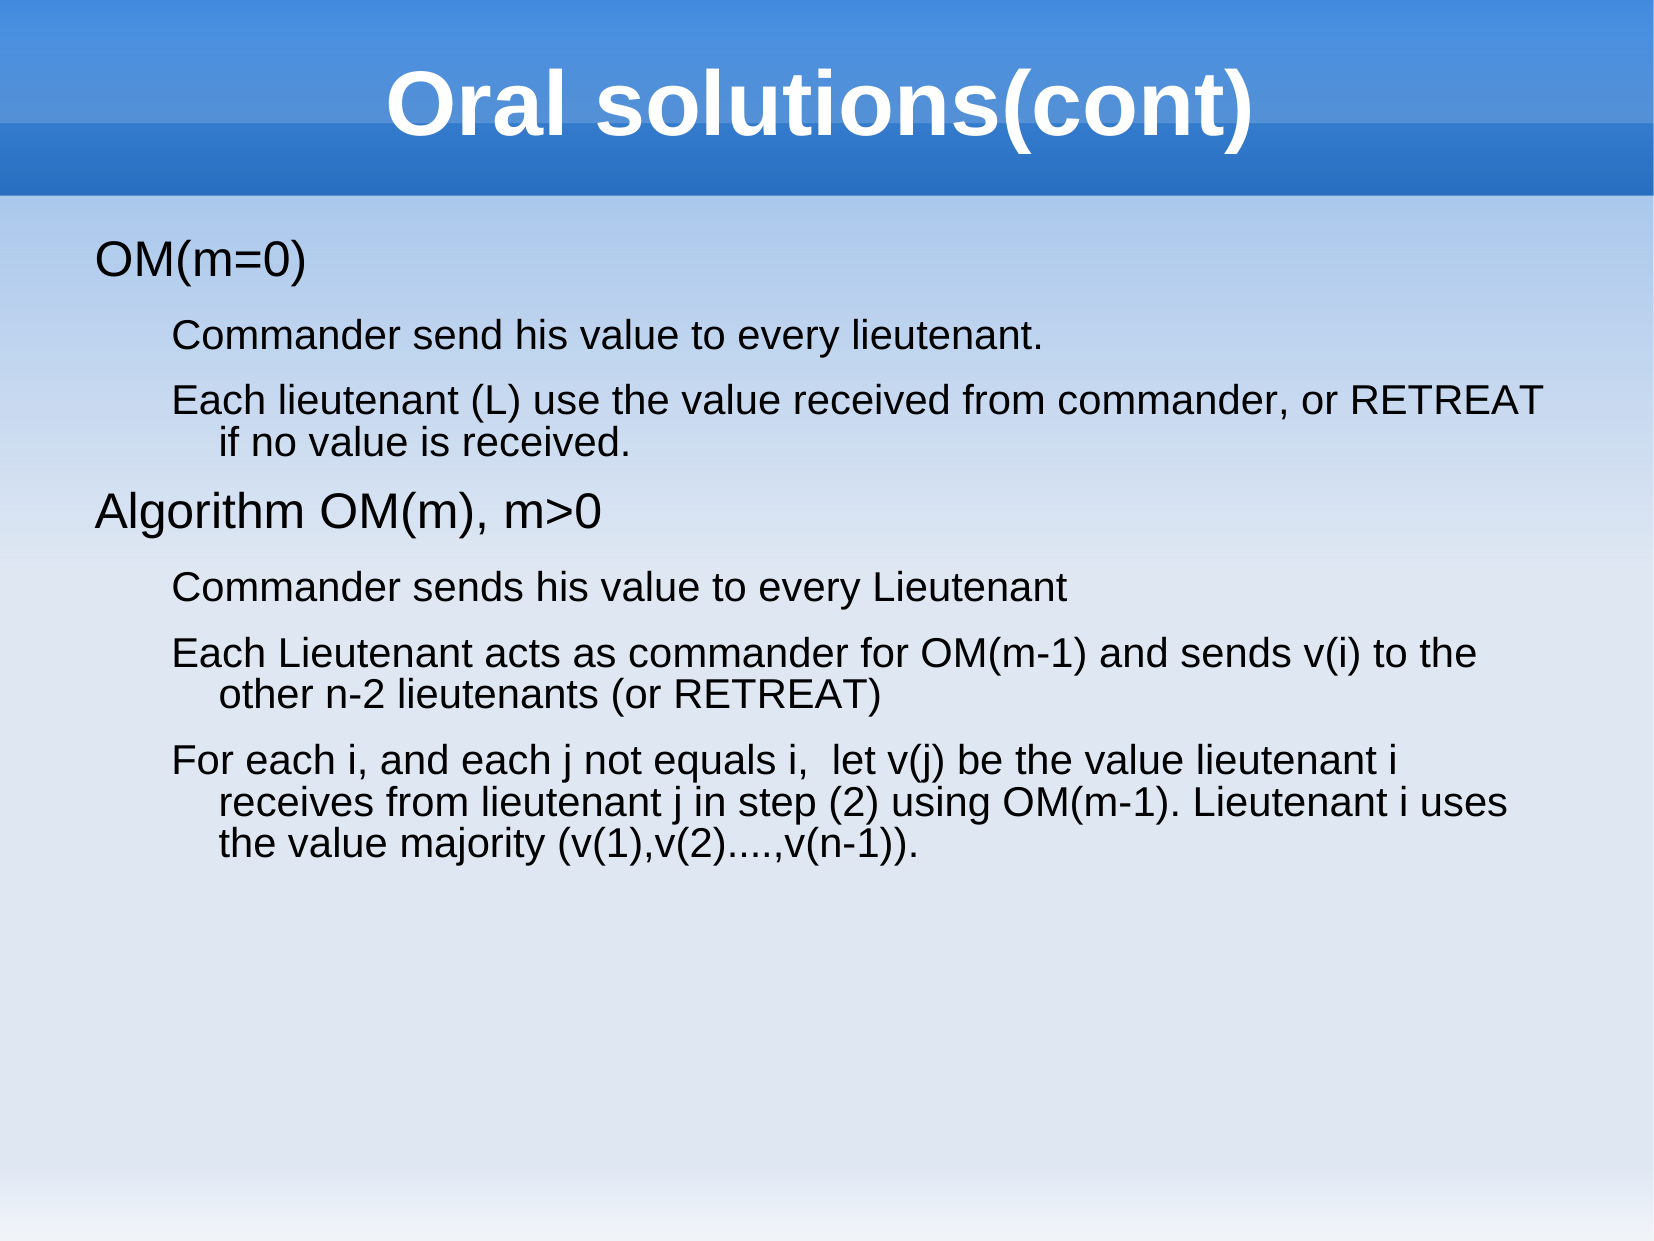

# Oral solutions(cont)
OM(m=0)
Commander send his value to every lieutenant.
Each lieutenant (L) use the value received from commander, or RETREAT if no value is received.
Algorithm OM(m), m>0
Commander sends his value to every Lieutenant
Each Lieutenant acts as commander for OM(m-1) and sends v(i) to the other n-2 lieutenants (or RETREAT)
For each i, and each j not equals i, let v(j) be the value lieutenant i receives from lieutenant j in step (2) using OM(m-1). Lieutenant i uses the value majority (v(1),v(2)....,v(n-1)).